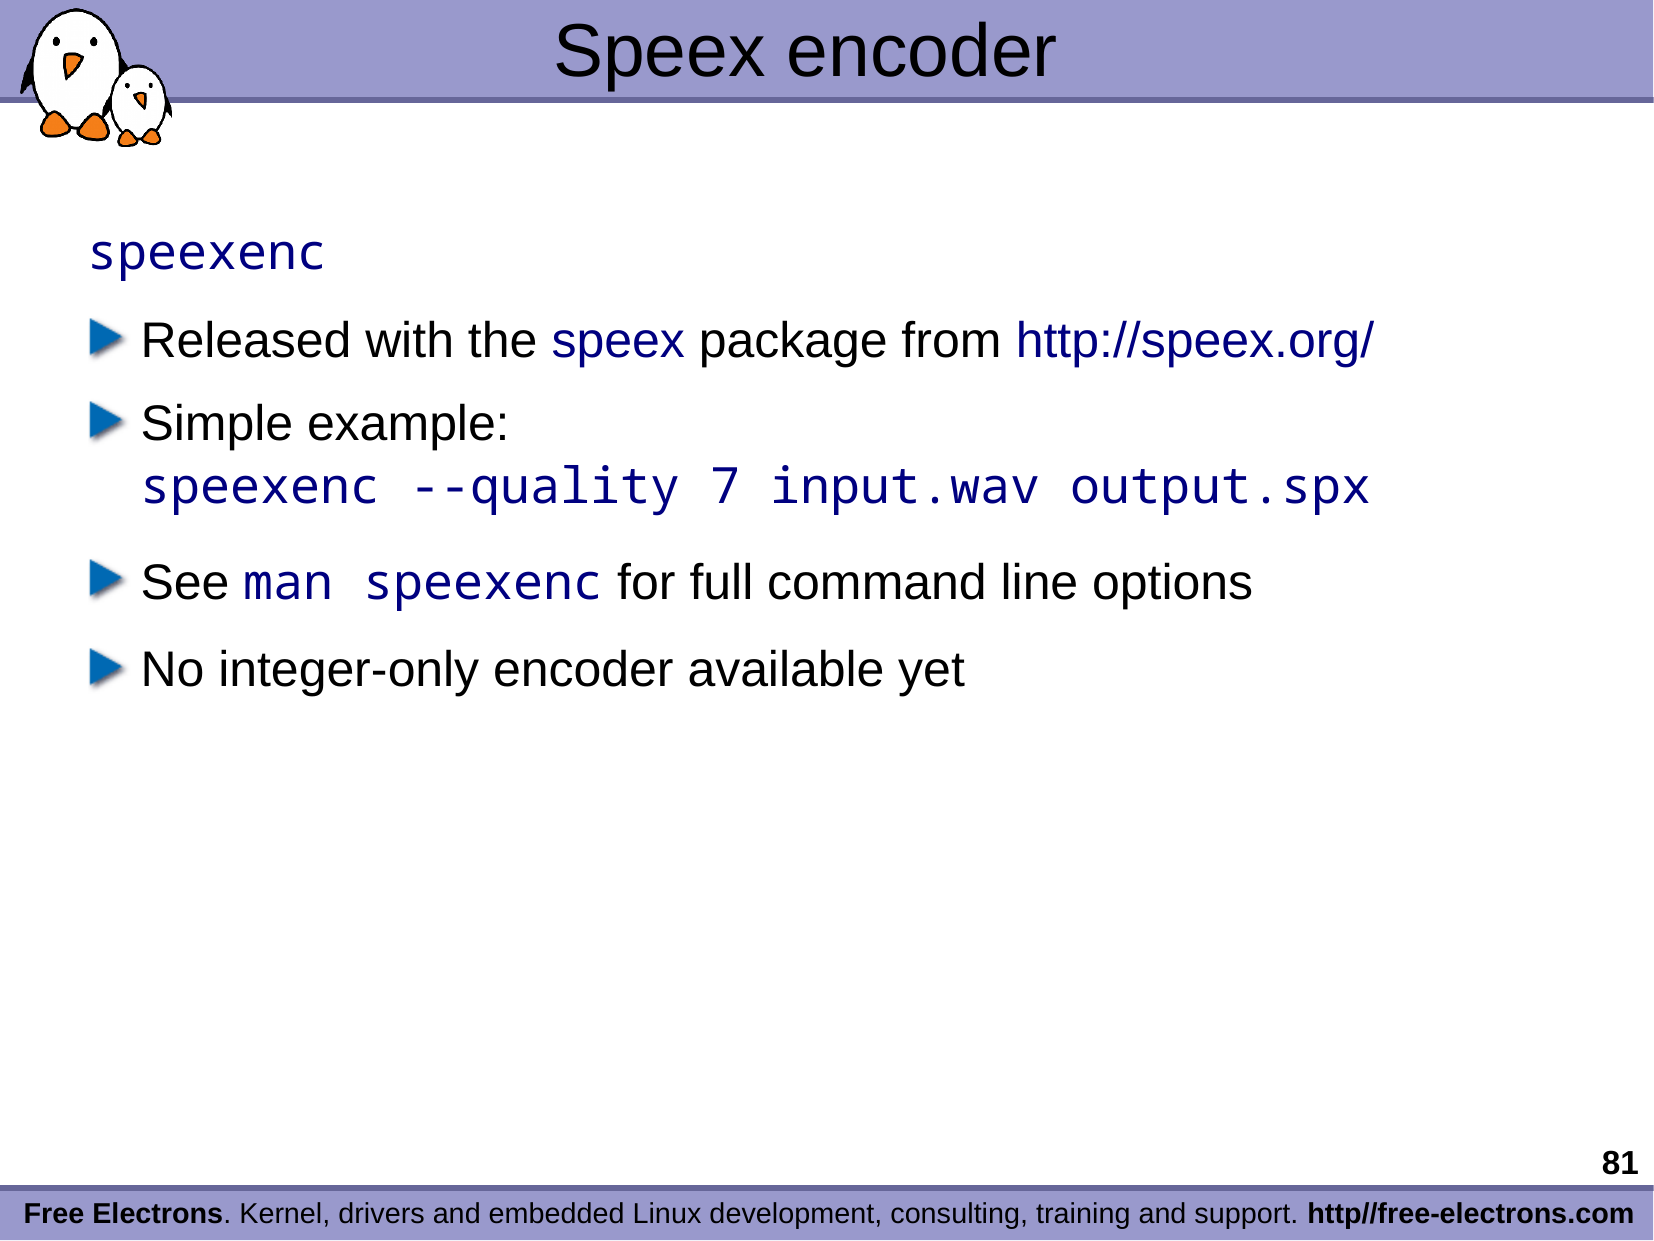

# Speex encoder
speexenc
Released with the speex package from http://speex.org/
Simple example:
speexenc --quality 7 input.wav output.spx
See man speexenc for full command line options
No integer-only encoder available yet